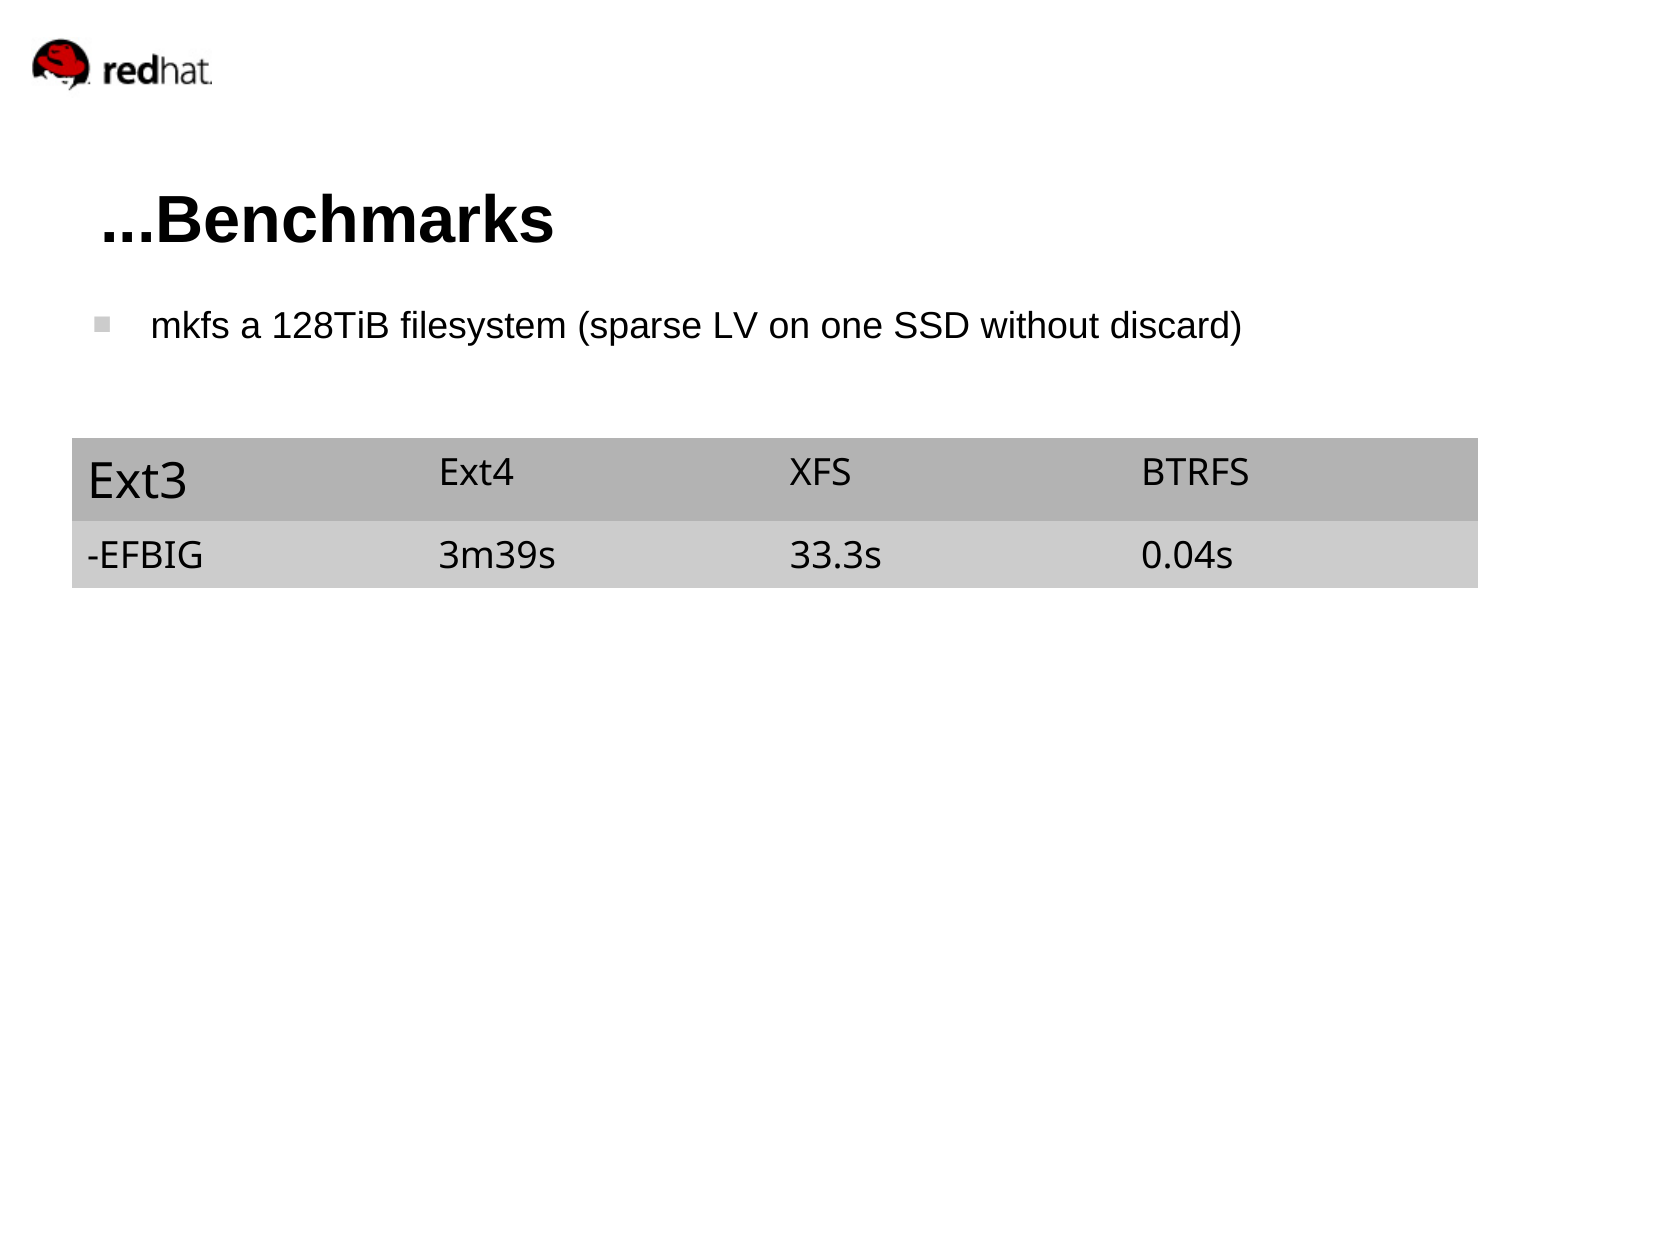

# ...Benchmarks
mkfs a 128TiB filesystem (sparse LV on one SSD without discard)
| Ext3 | Ext4 | XFS | BTRFS |
| --- | --- | --- | --- |
| -EFBIG | 3m39s | 33.3s | 0.04s |